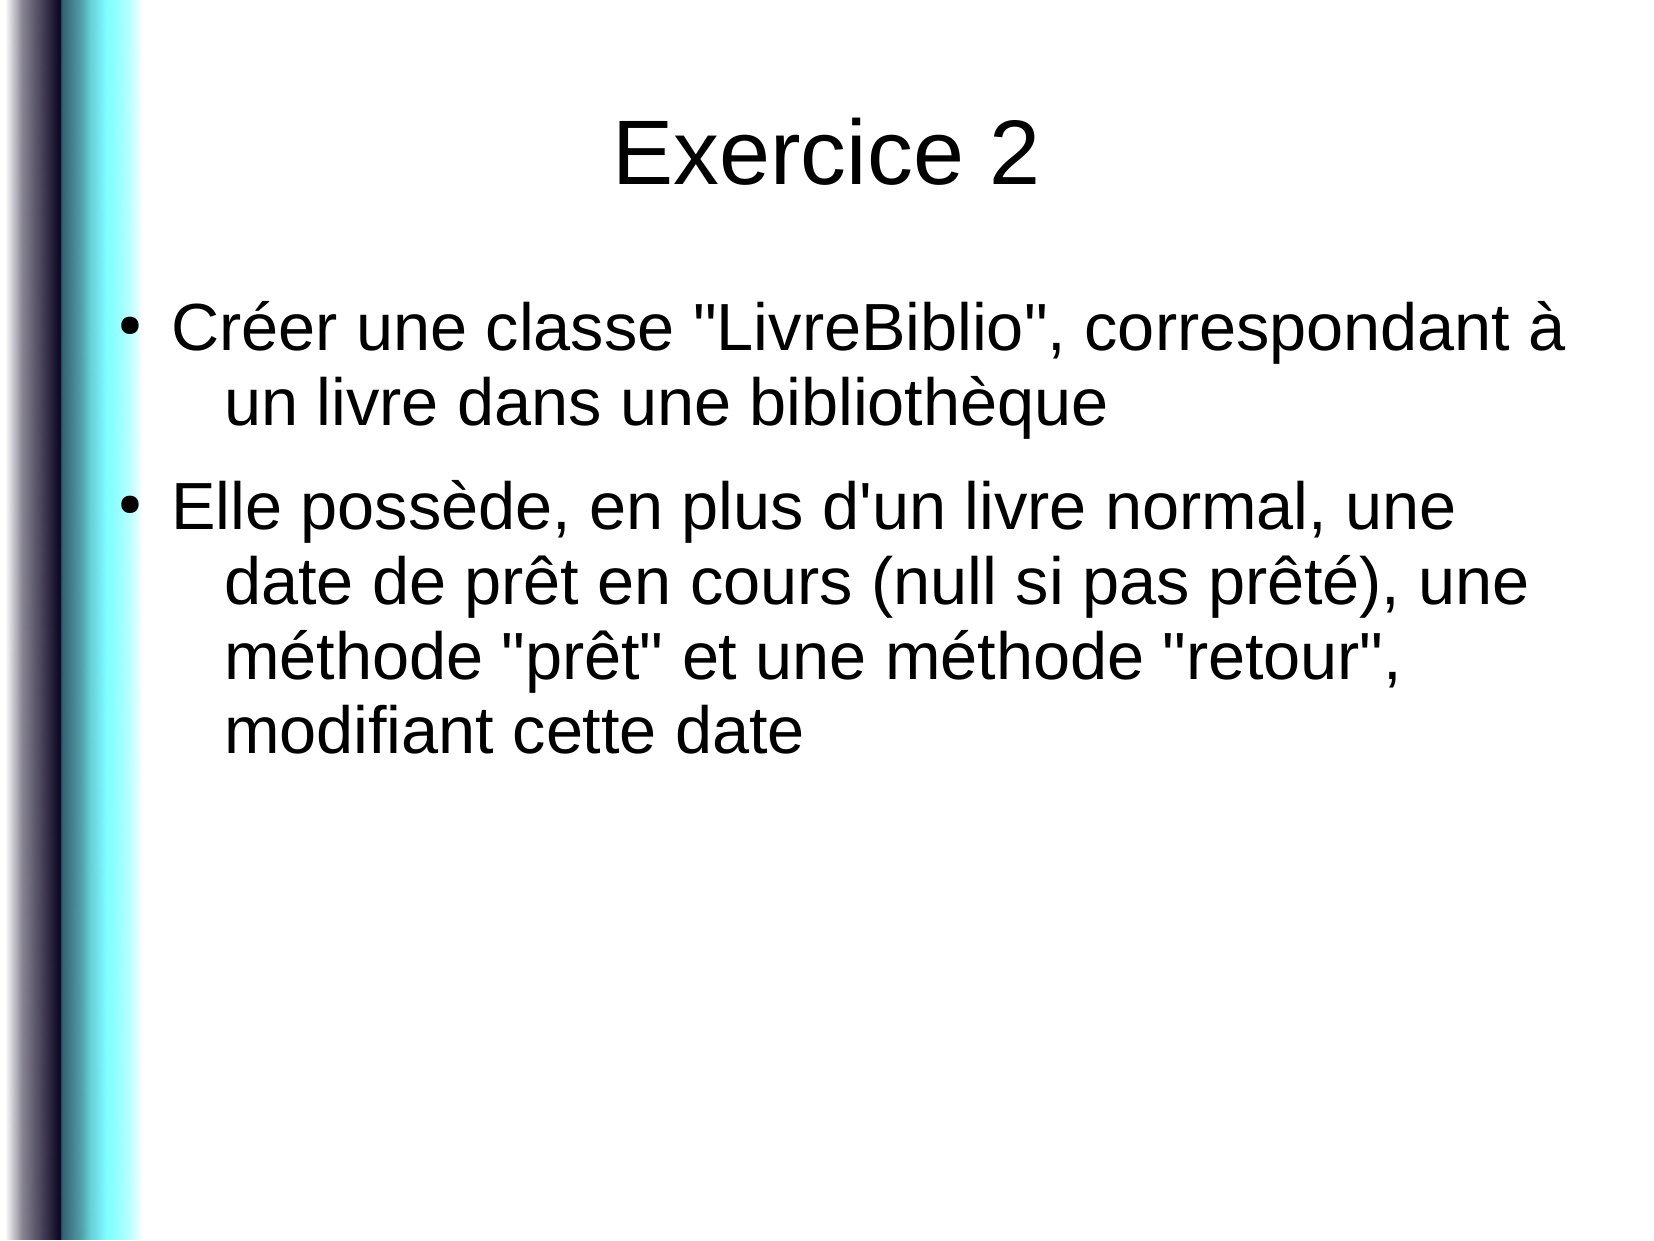

# Exercice 2
Créer une classe "LivreBiblio", correspondant à un livre dans une bibliothèque
Elle possède, en plus d'un livre normal, une date de prêt en cours (null si pas prêté), une méthode "prêt" et une méthode "retour", modifiant cette date